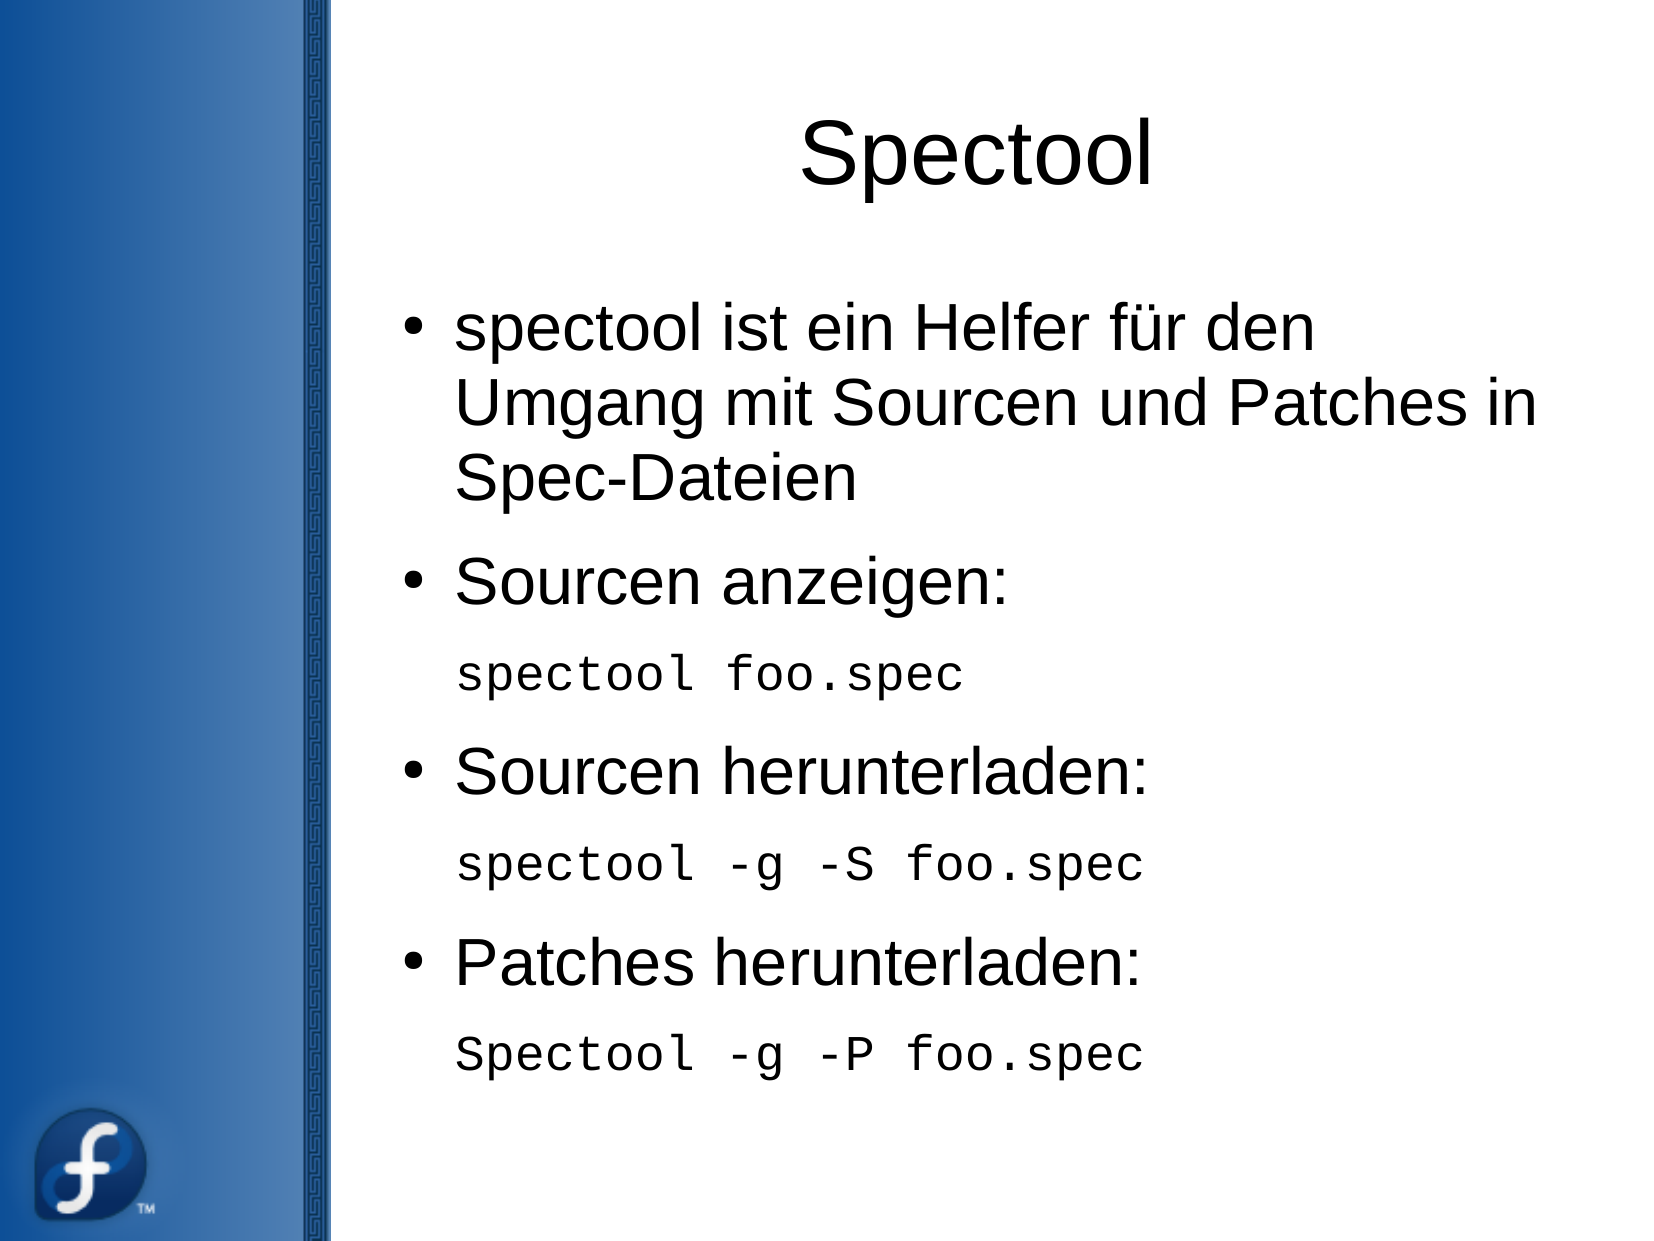

# Spectool
spectool ist ein Helfer für den Umgang mit Sourcen und Patches in Spec-Dateien
Sourcen anzeigen:
spectool foo.spec
Sourcen herunterladen:
spectool -g -S foo.spec
Patches herunterladen:
Spectool -g -P foo.spec